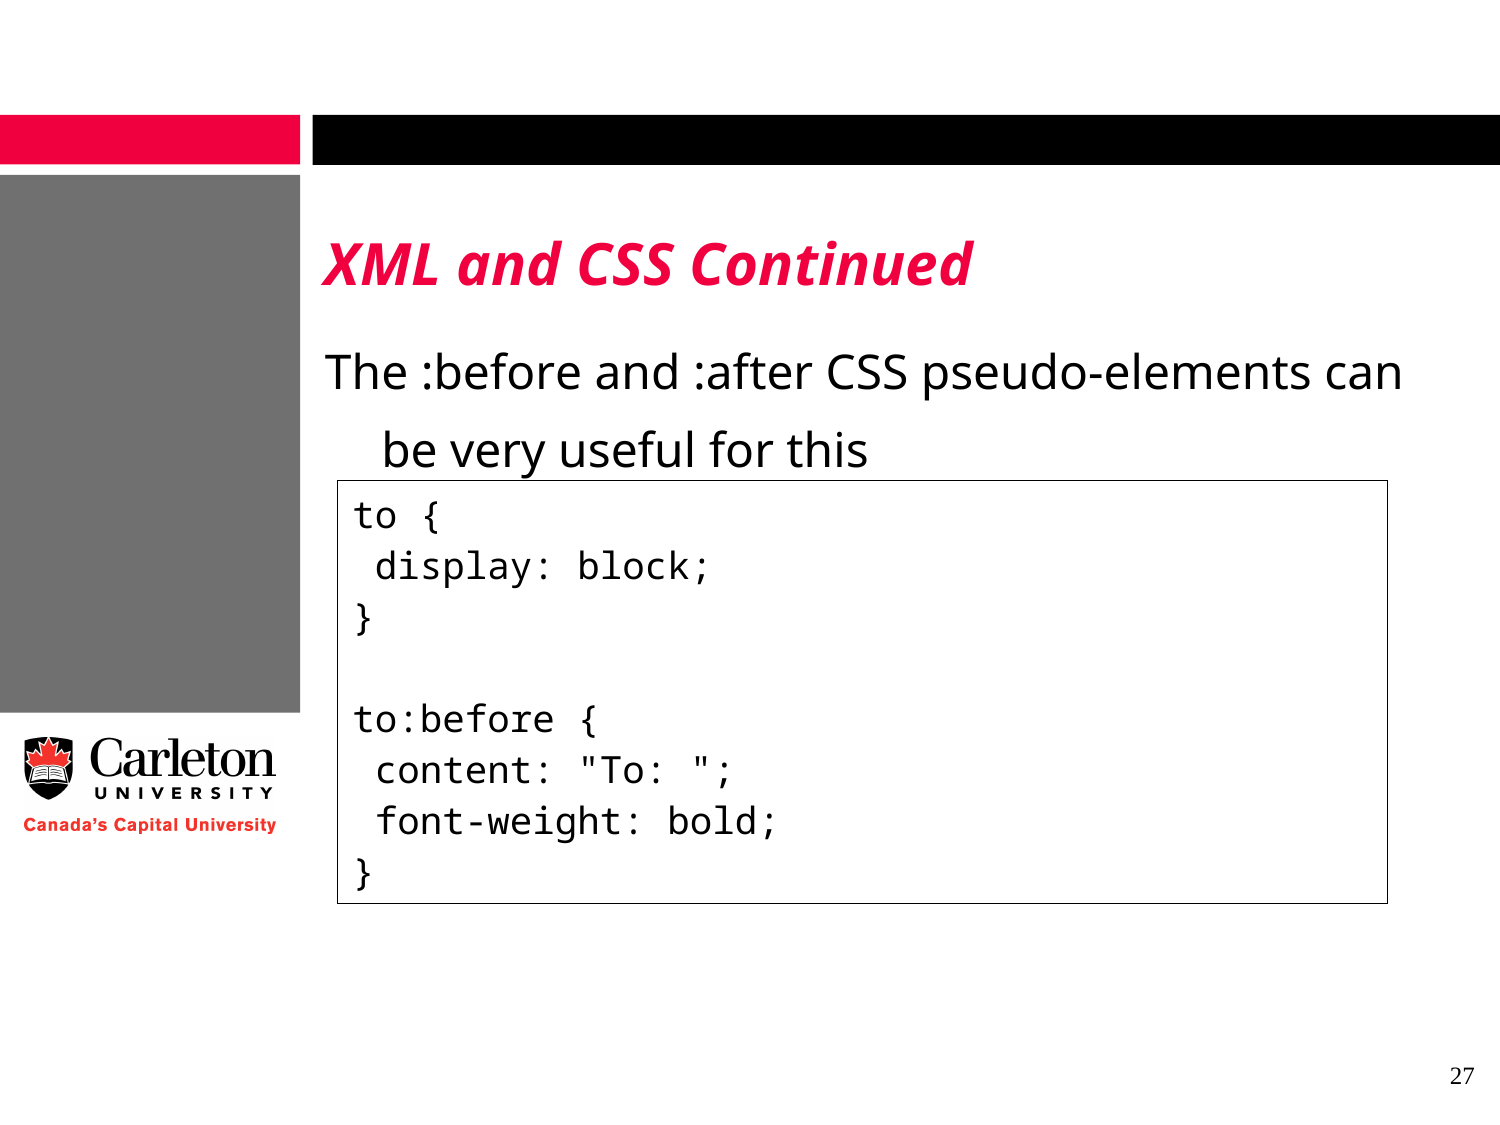

# XML and CSS Continued
The :before and :after CSS pseudo-elements can be very useful for this
to {
 display: block;
}
to:before {
 content: "To: ";
 font-weight: bold;
}
27